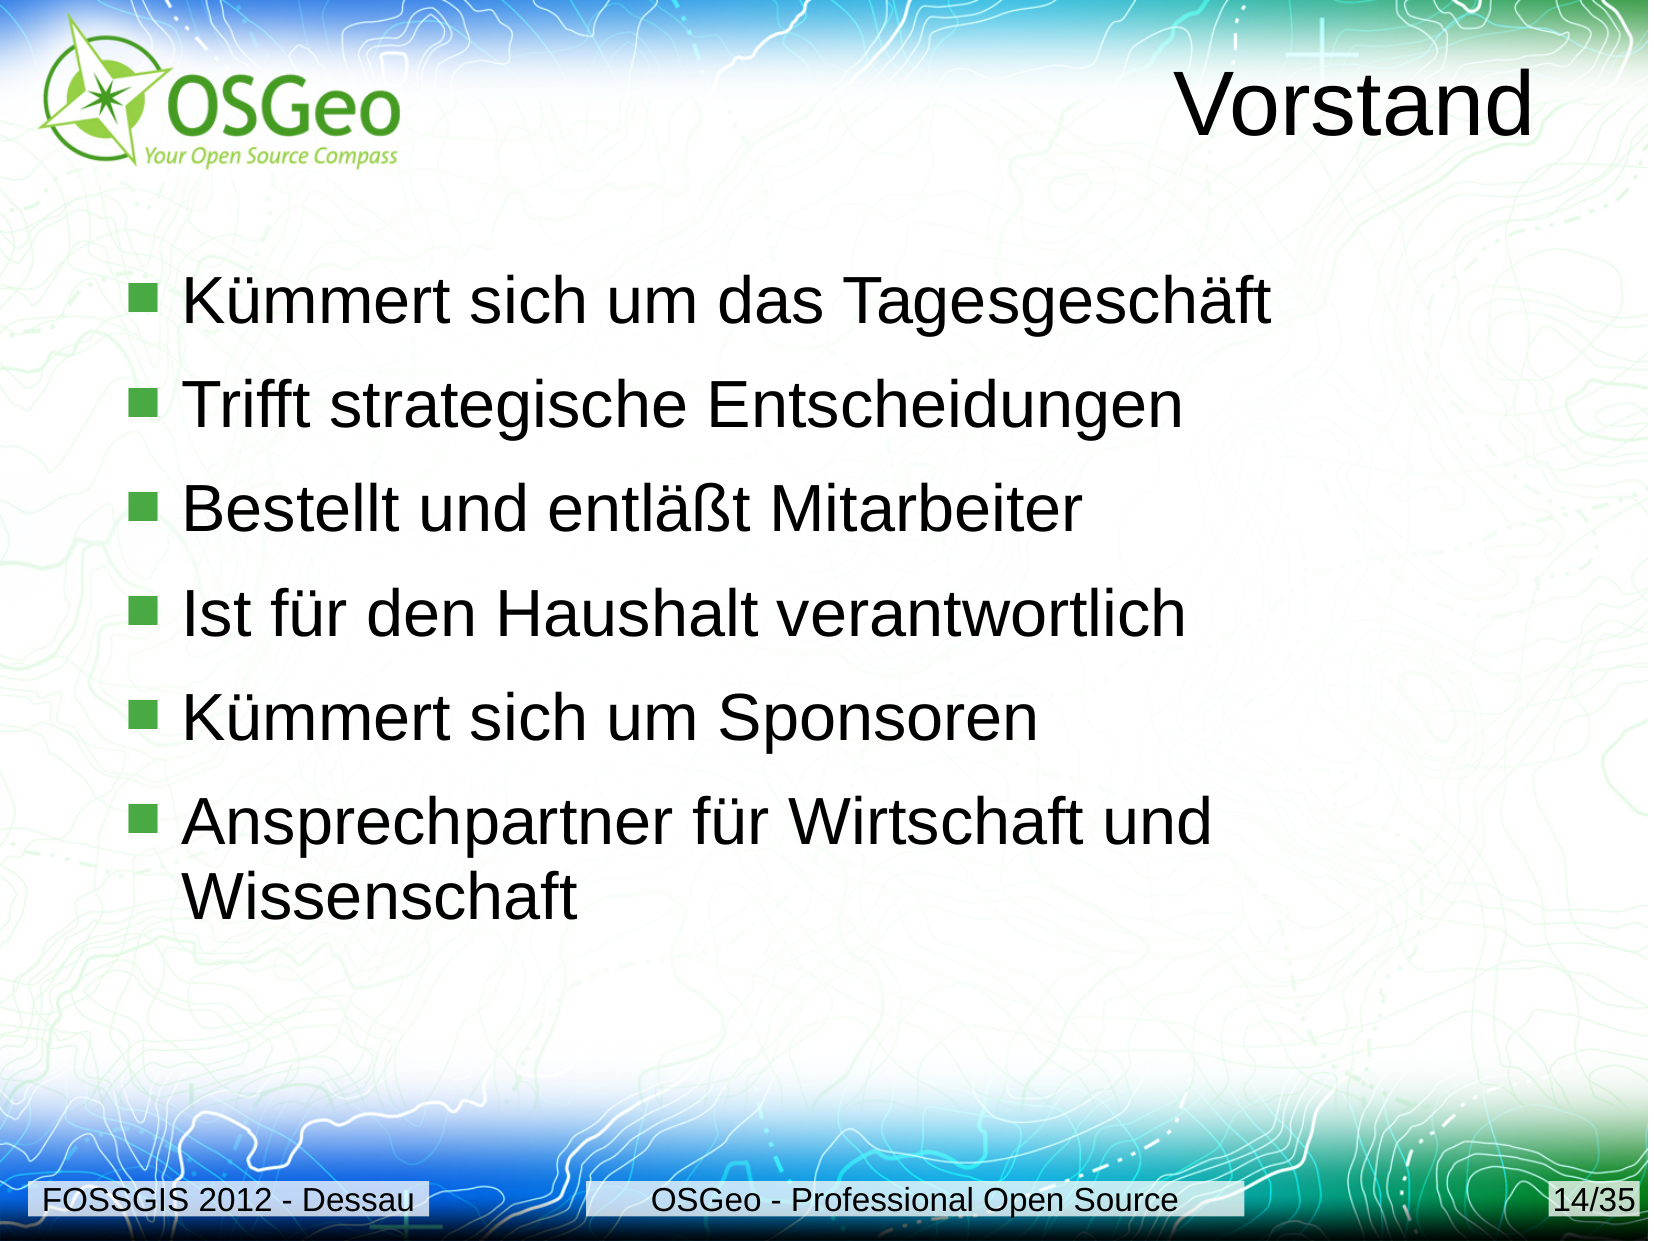

# Vorstand
Kümmert sich um das Tagesgeschäft
Trifft strategische Entscheidungen
Bestellt und entläßt Mitarbeiter
Ist für den Haushalt verantwortlich
Kümmert sich um Sponsoren
Ansprechpartner für Wirtschaft und Wissenschaft
FOSSGIS 2012 - Dessau
OSGeo - Professional Open Source
14